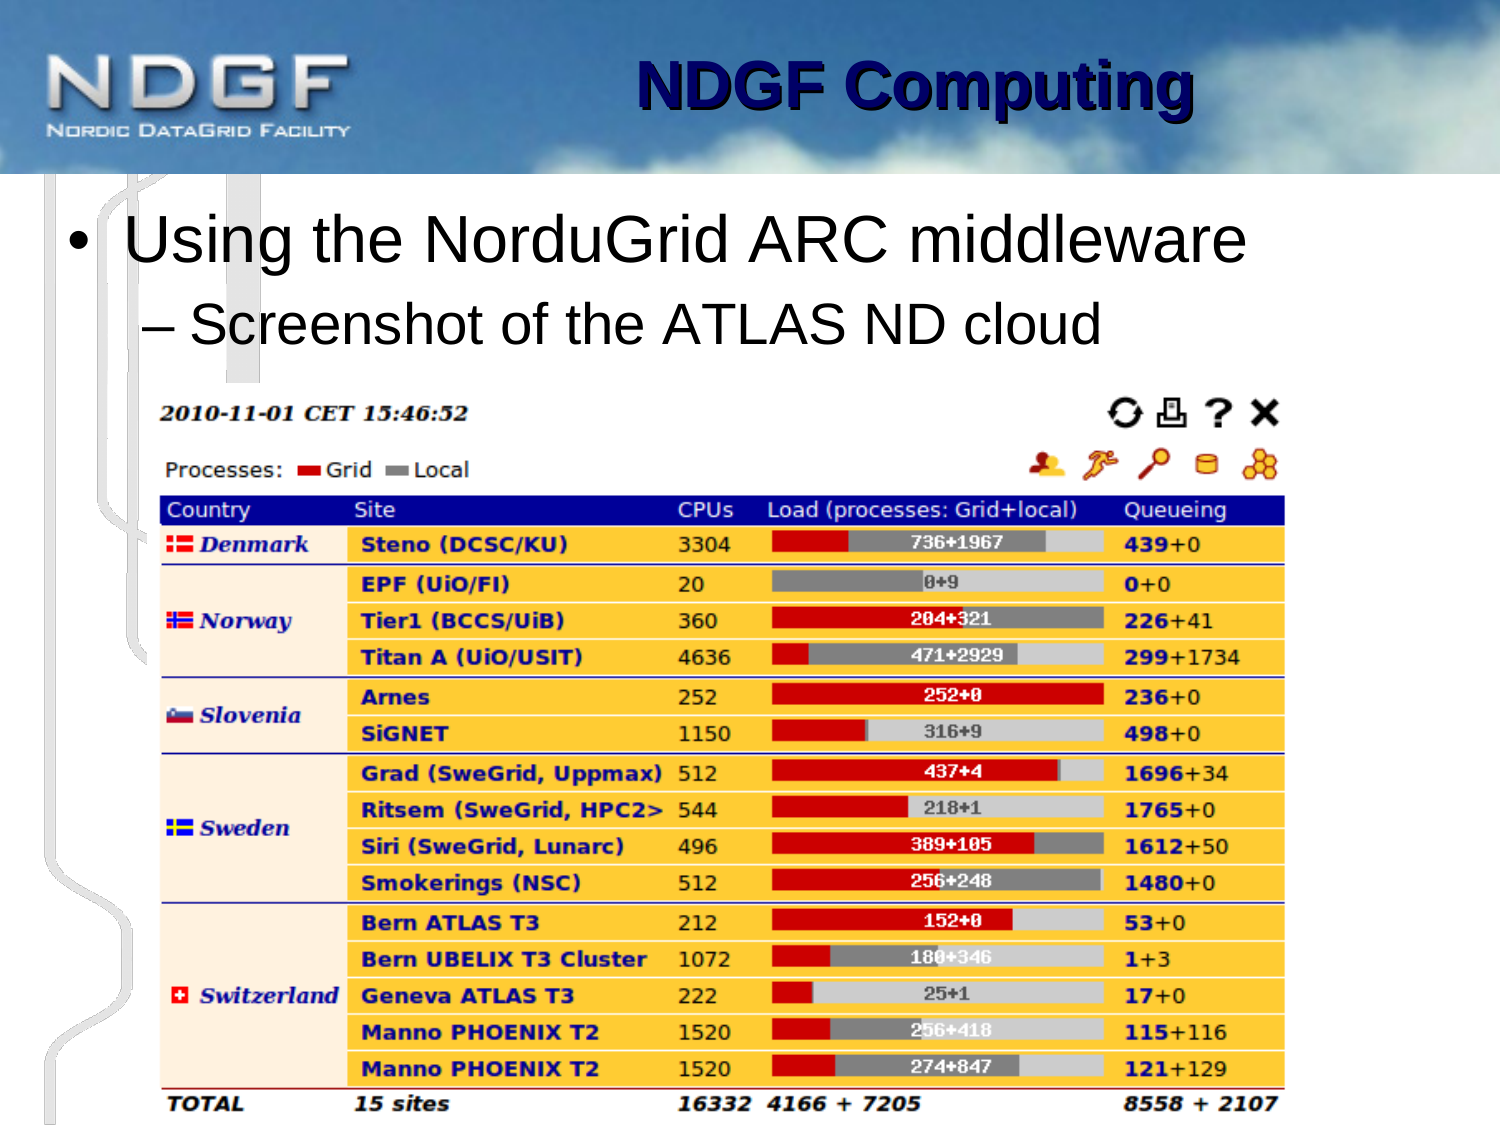

# NDGF Computing
Using the NorduGrid ARC middleware
Screenshot of the ATLAS ND cloud